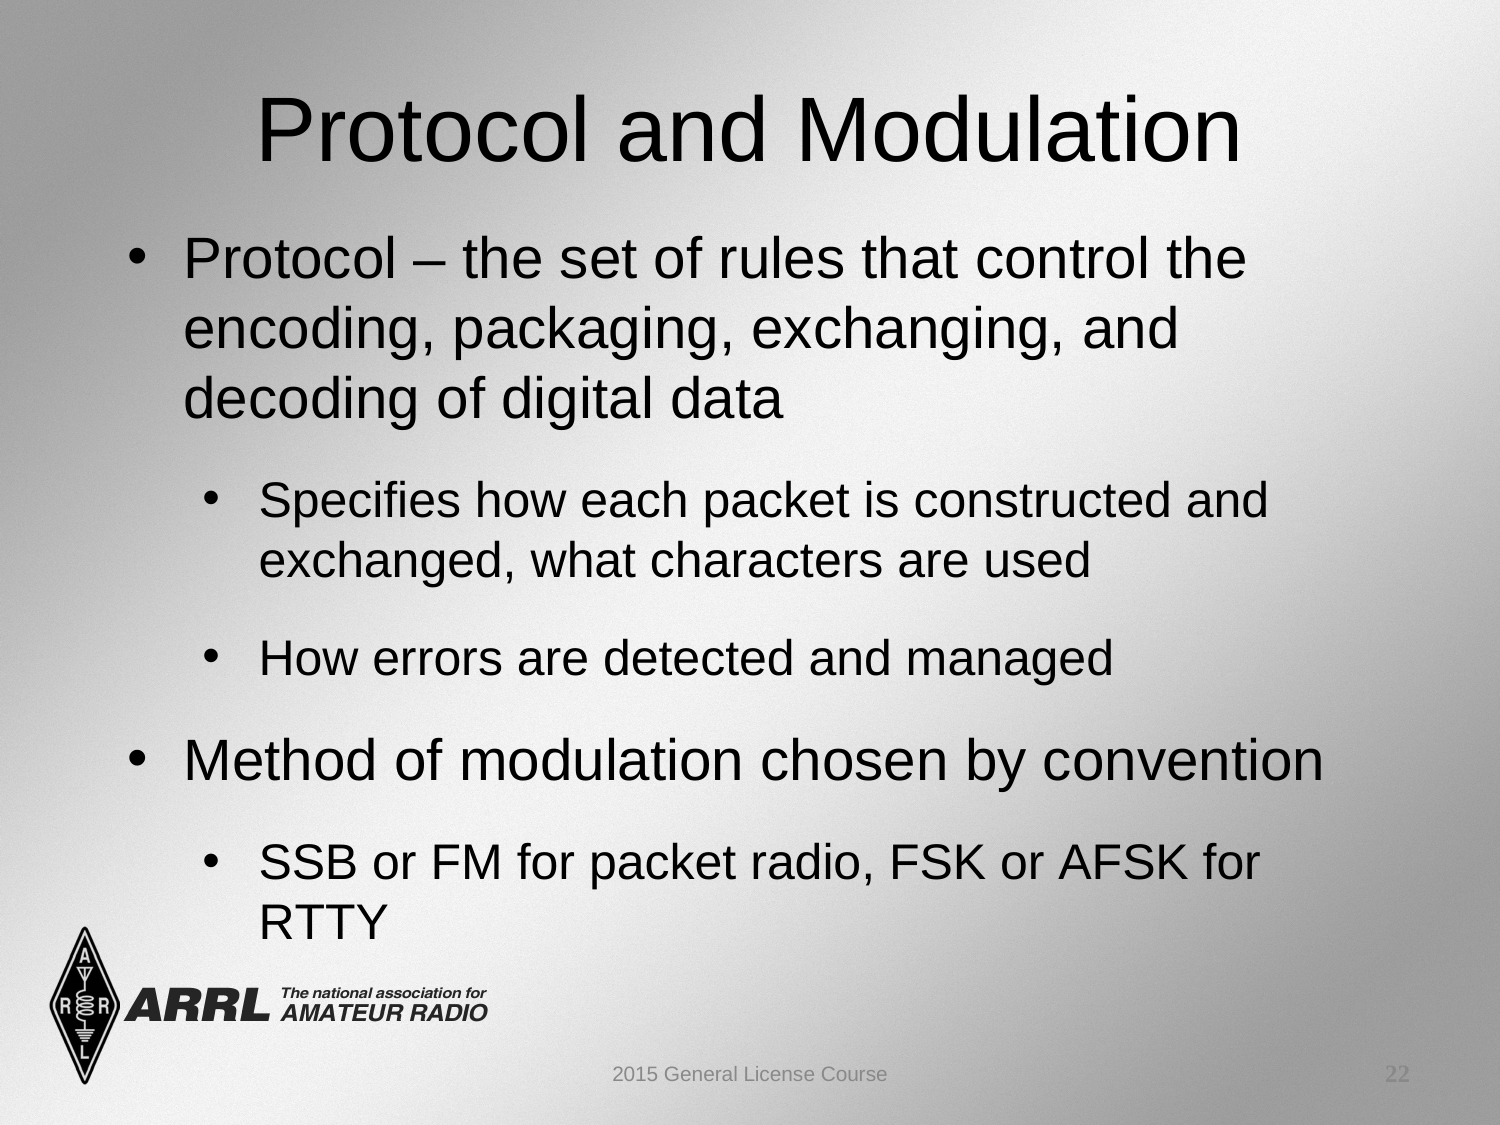

Protocol and Modulation
Protocol – the set of rules that control the encoding, packaging, exchanging, and decoding of digital data
Specifies how each packet is constructed and exchanged, what characters are used
How errors are detected and managed
Method of modulation chosen by convention
SSB or FM for packet radio, FSK or AFSK for RTTY
2015 General License Course